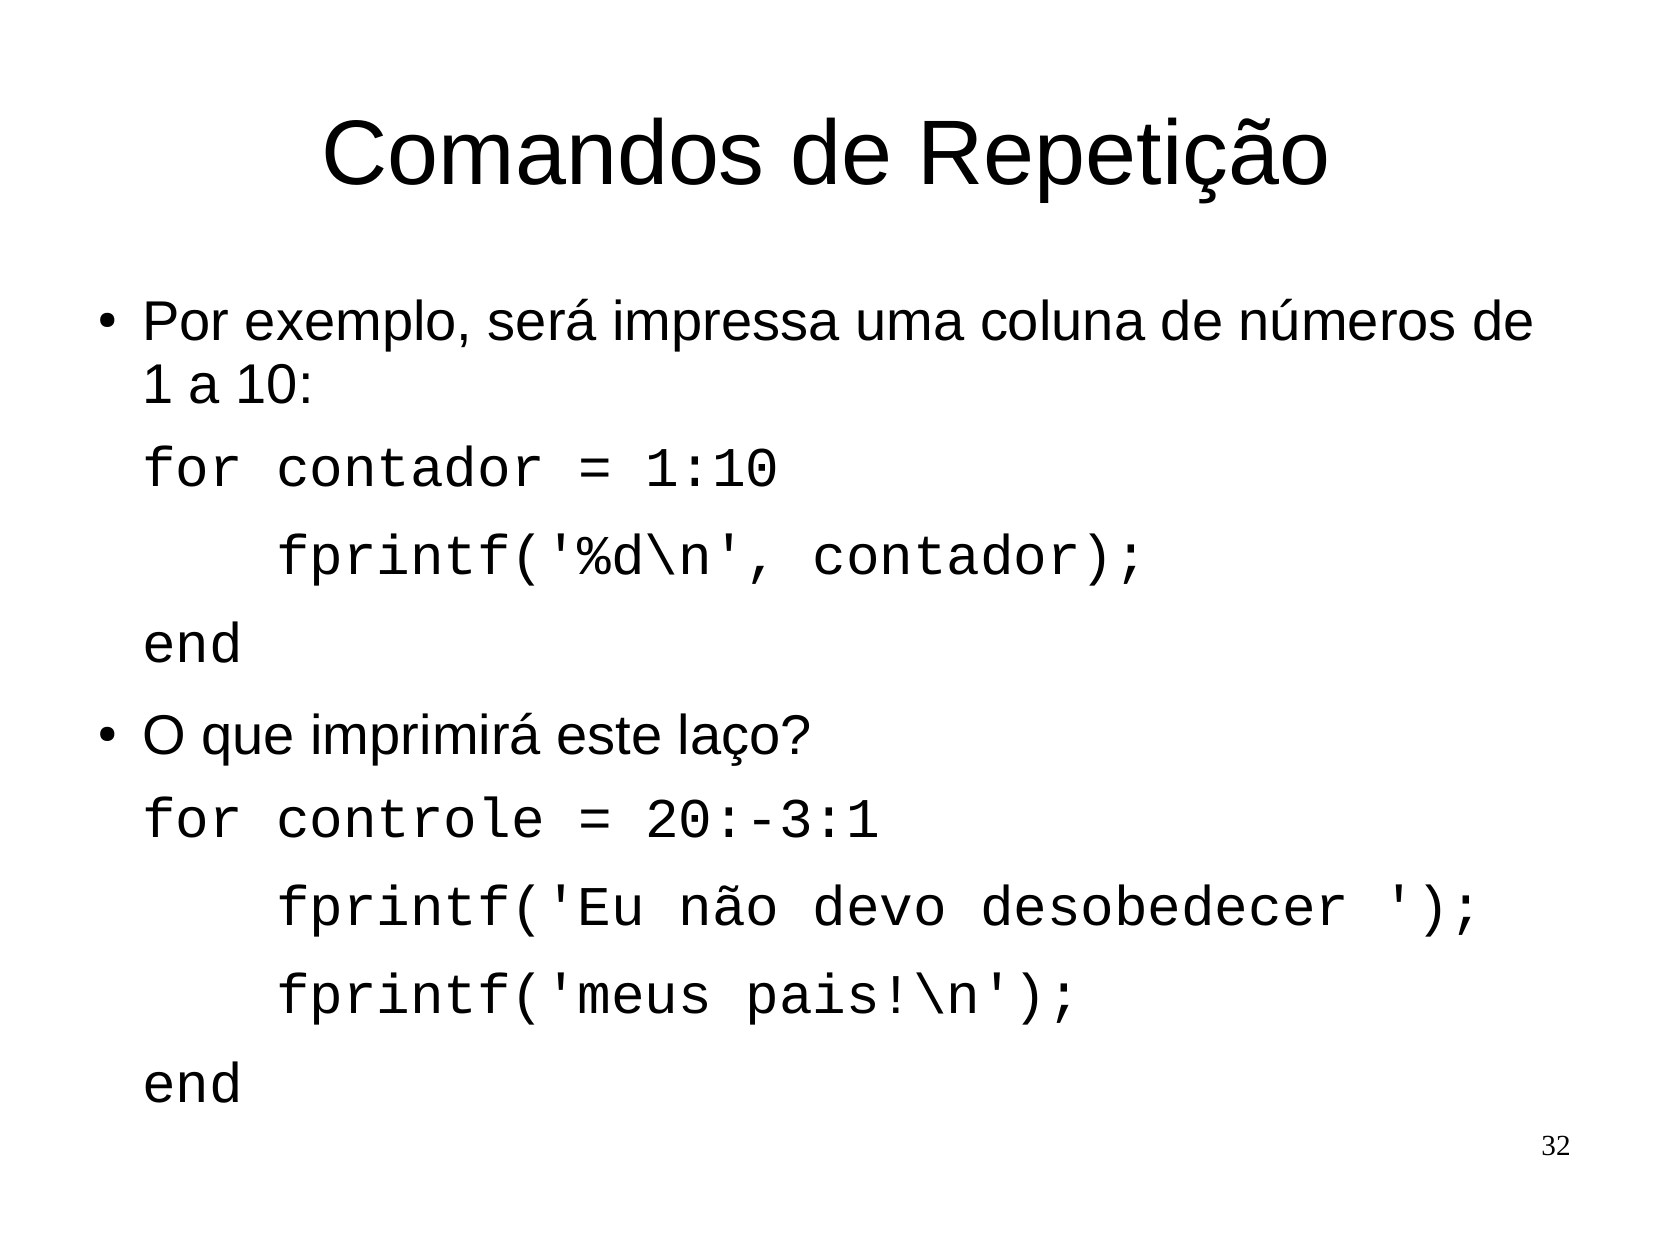

# Comandos de Repetição
Por exemplo, será impressa uma coluna de números de 1 a 10:
for contador = 1:10
 fprintf('%d\n', contador);
end
O que imprimirá este laço?
for controle = 20:-3:1
 fprintf('Eu não devo desobedecer ');
 fprintf('meus pais!\n');
end
32